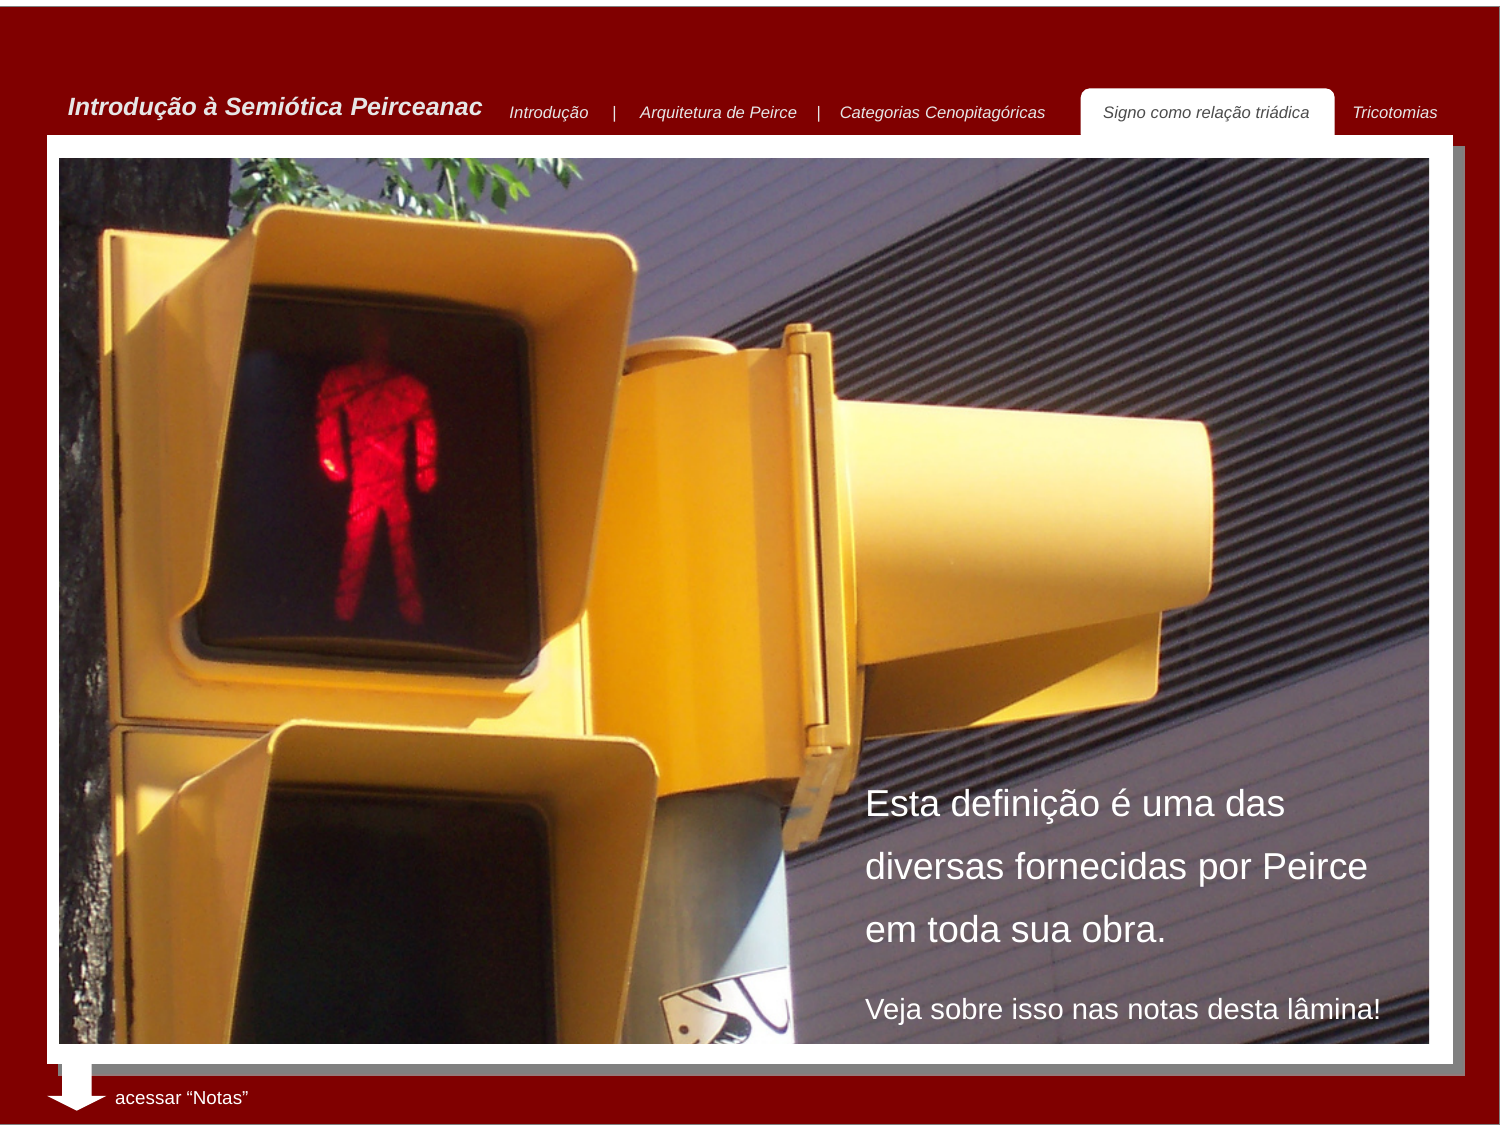

Esta definição é uma das diversas fornecidas por Peirce em toda sua obra.
Veja sobre isso nas notas desta lâmina!
acessar “Notas”